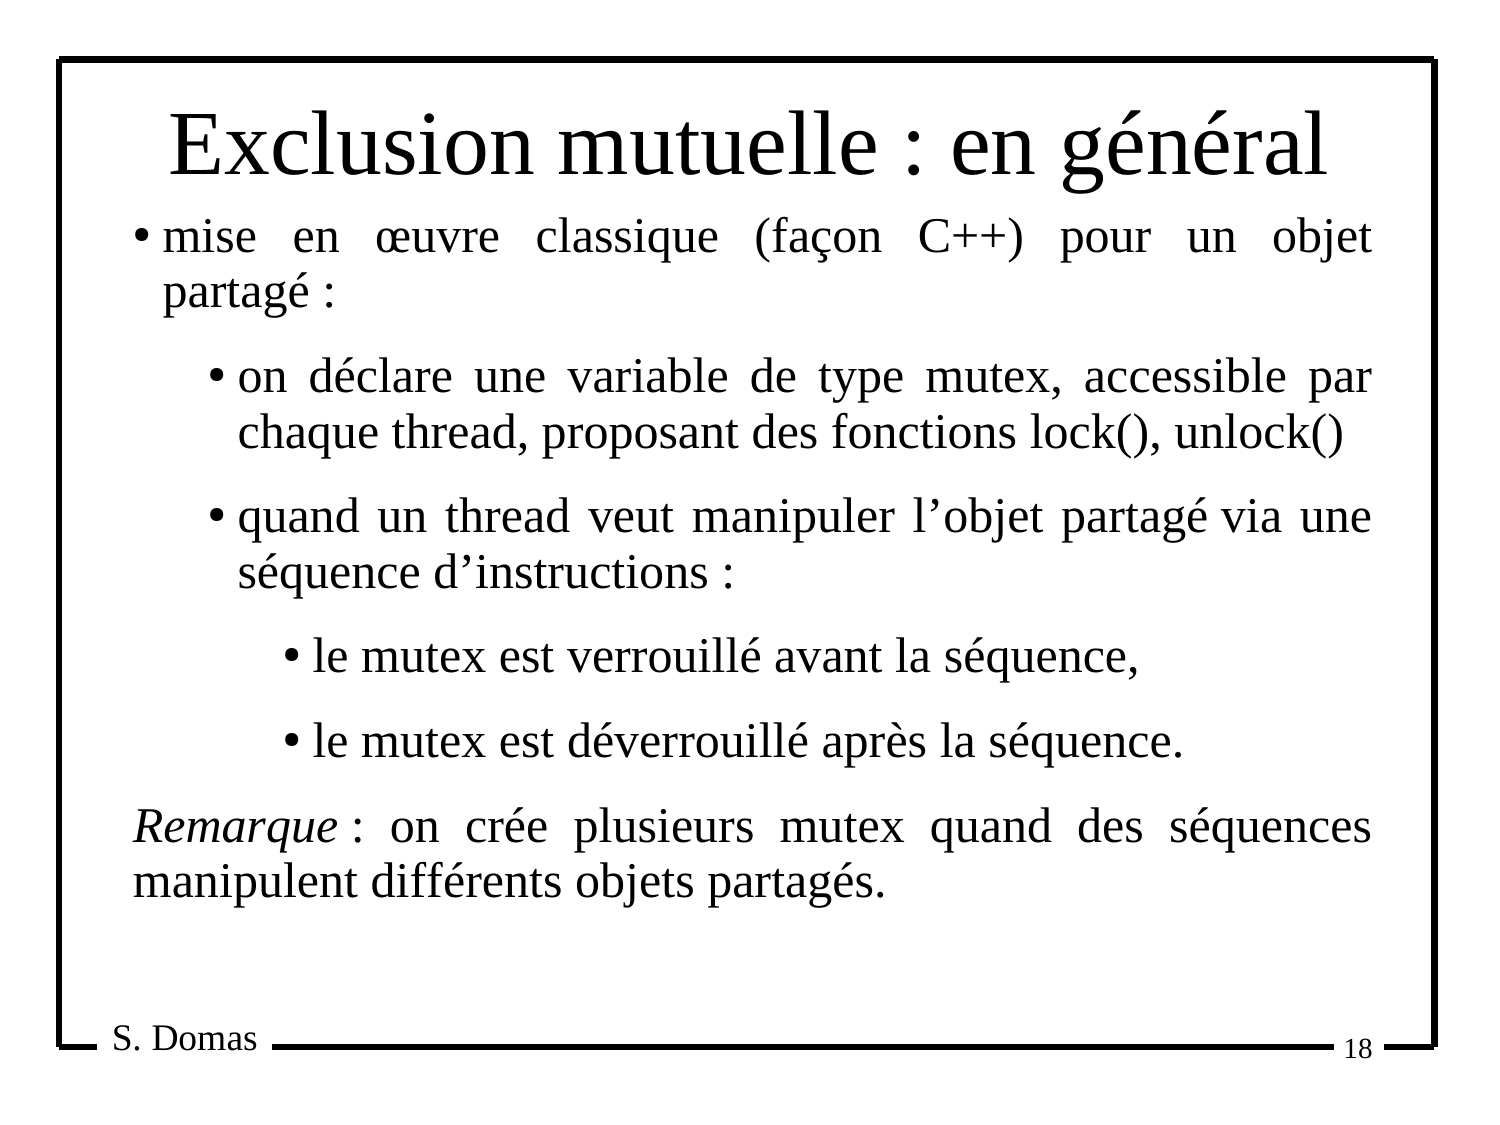

# Exclusion mutuelle : en général
S. Domas
mise en œuvre classique (façon C++) pour un objet partagé :
on déclare une variable de type mutex, accessible par chaque thread, proposant des fonctions lock(), unlock()
quand un thread veut manipuler l’objet partagé via une séquence d’instructions :
le mutex est verrouillé avant la séquence,
le mutex est déverrouillé après la séquence.
Remarque : on crée plusieurs mutex quand des séquences manipulent différents objets partagés.
18